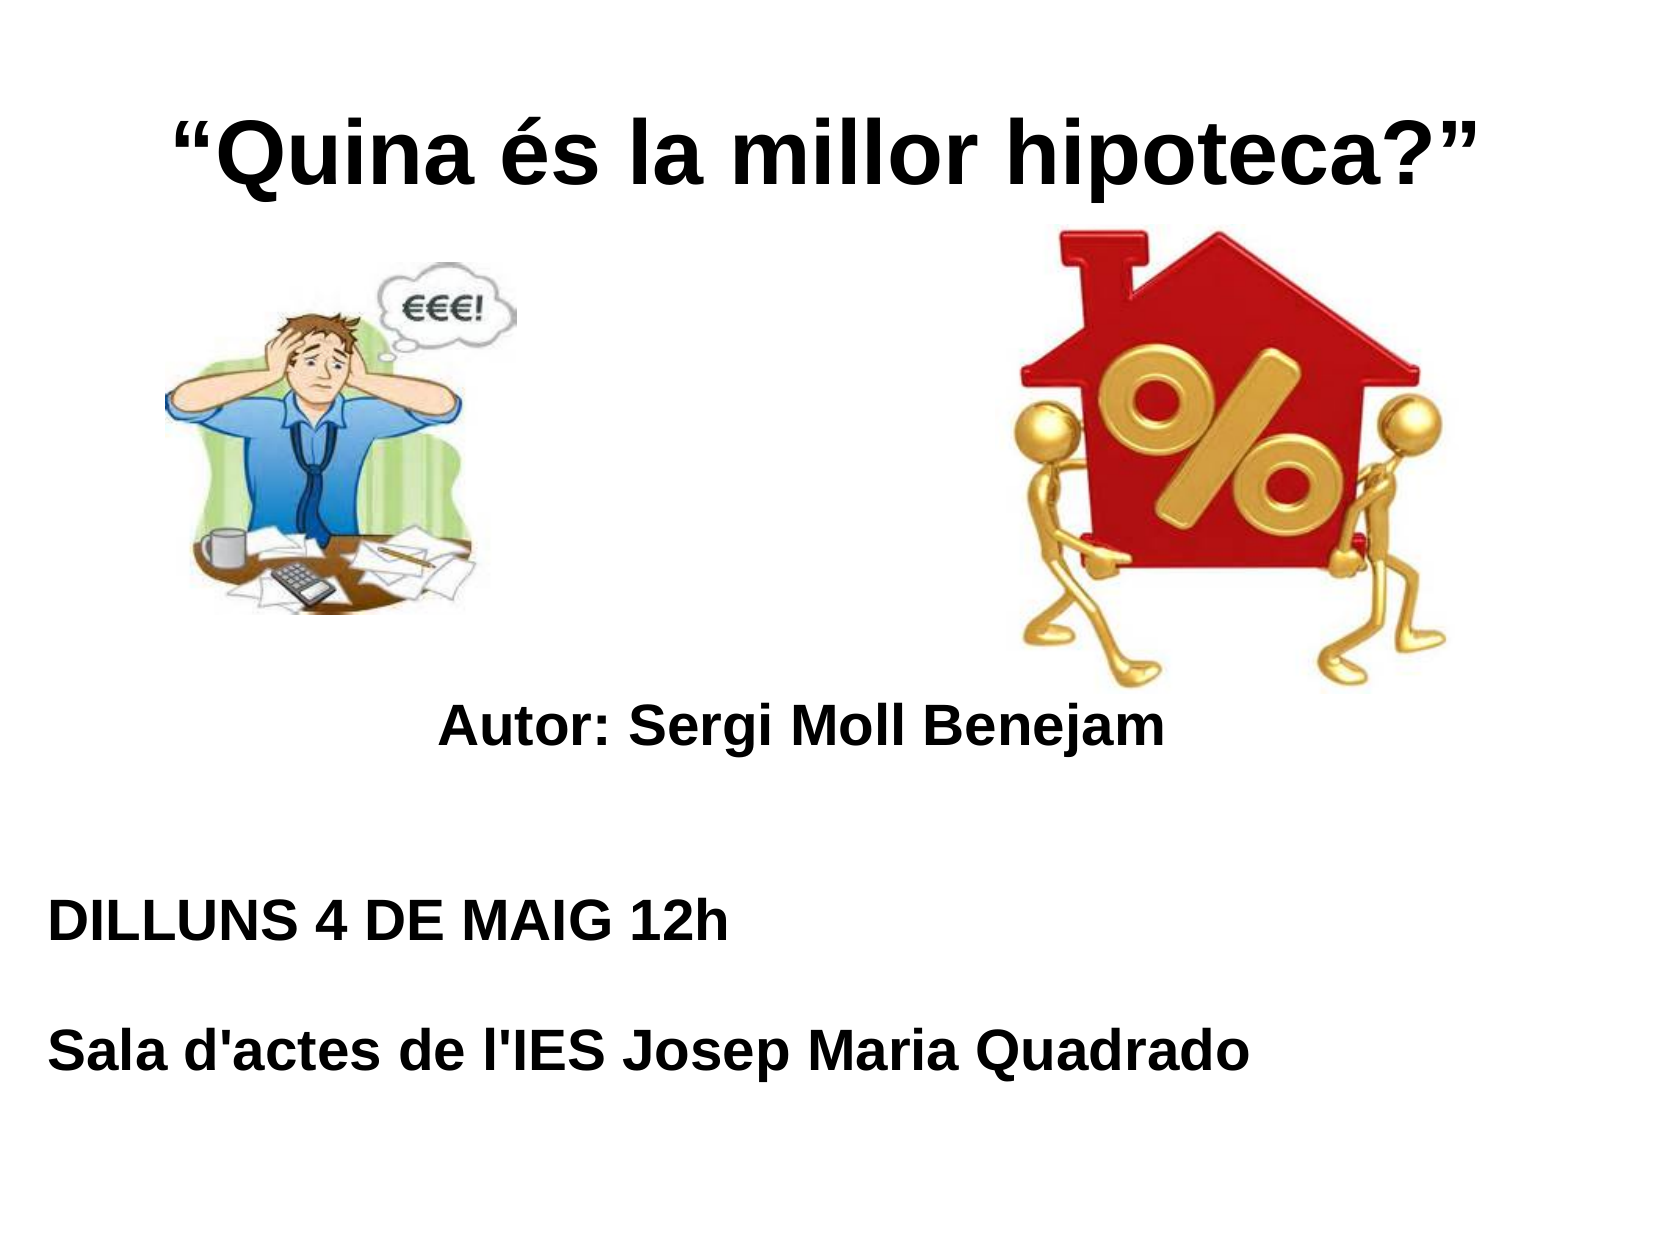

# “Quina és la millor hipoteca?”
Autor: Sergi Moll Benejam
DILLUNS 4 DE MAIG 12h
Sala d'actes de l'IES Josep Maria Quadrado